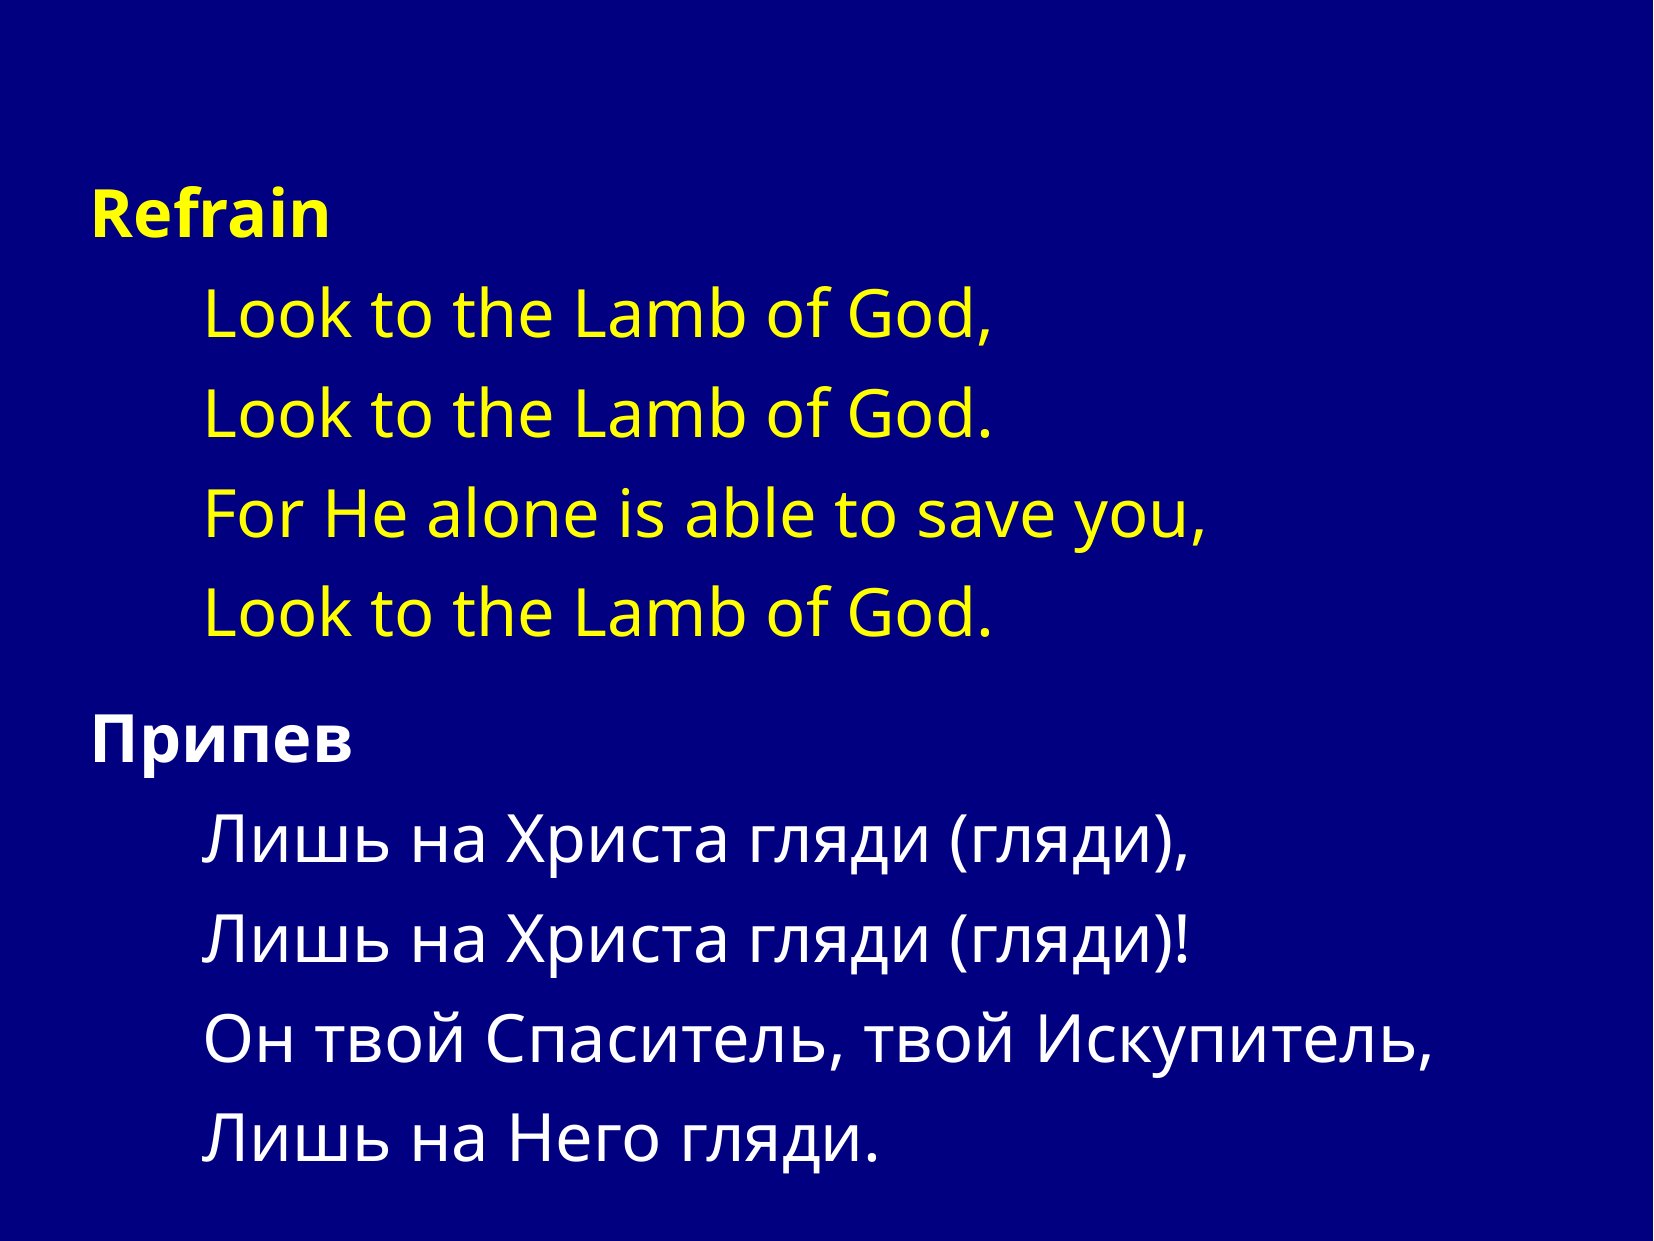

Refrain
	Look to the Lamb of God,
	Look to the Lamb of God.
	For He alone is able to save you,
	Look to the Lamb of God.
Припев
	Лишь на Христа гляди (гляди),
	Лишь на Христа гляди (гляди)!
	Он твой Спаситель, твой Искупитель,
	Лишь на Него гляди.